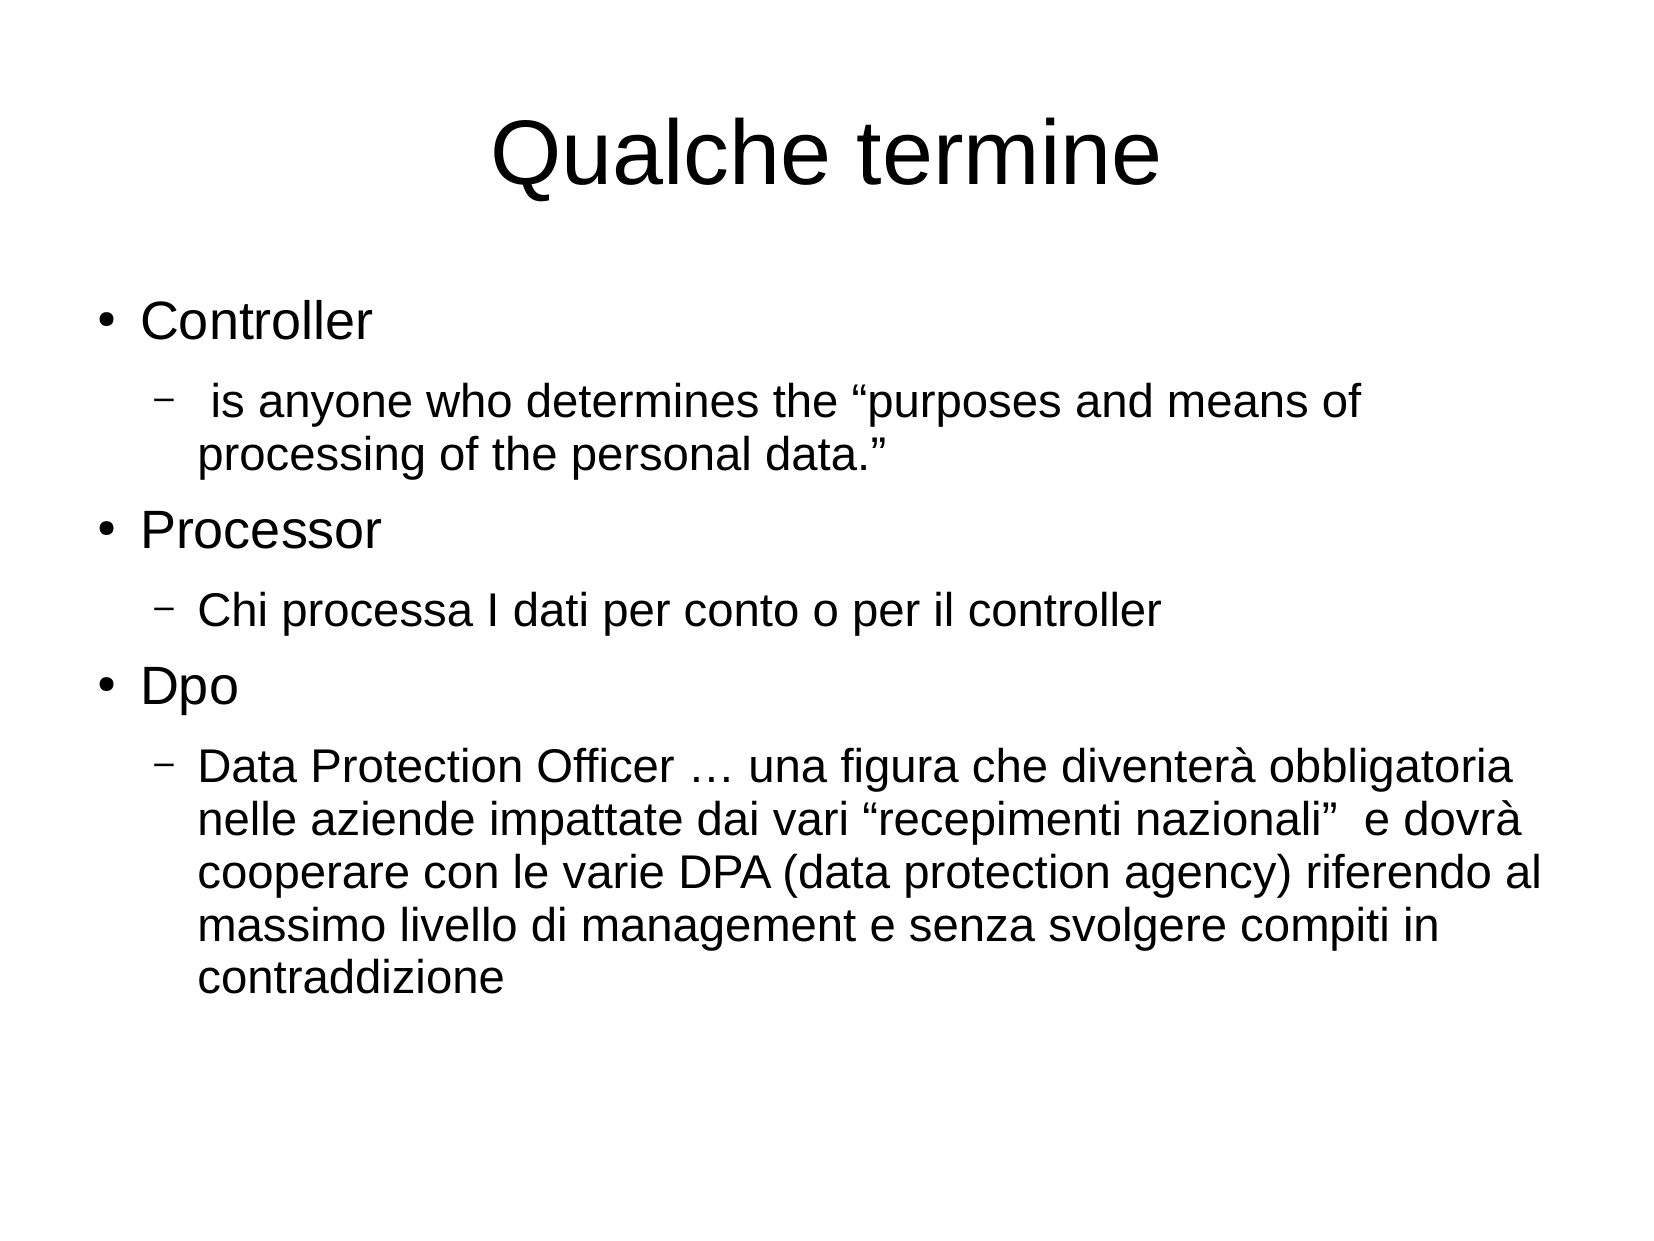

# Qualche termine
Controller
 is anyone who determines the “purposes and means of processing of the personal data.”
Processor
Chi processa I dati per conto o per il controller
Dpo
Data Protection Officer … una figura che diventerà obbligatoria nelle aziende impattate dai vari “recepimenti nazionali” e dovrà cooperare con le varie DPA (data protection agency) riferendo al massimo livello di management e senza svolgere compiti in contraddizione